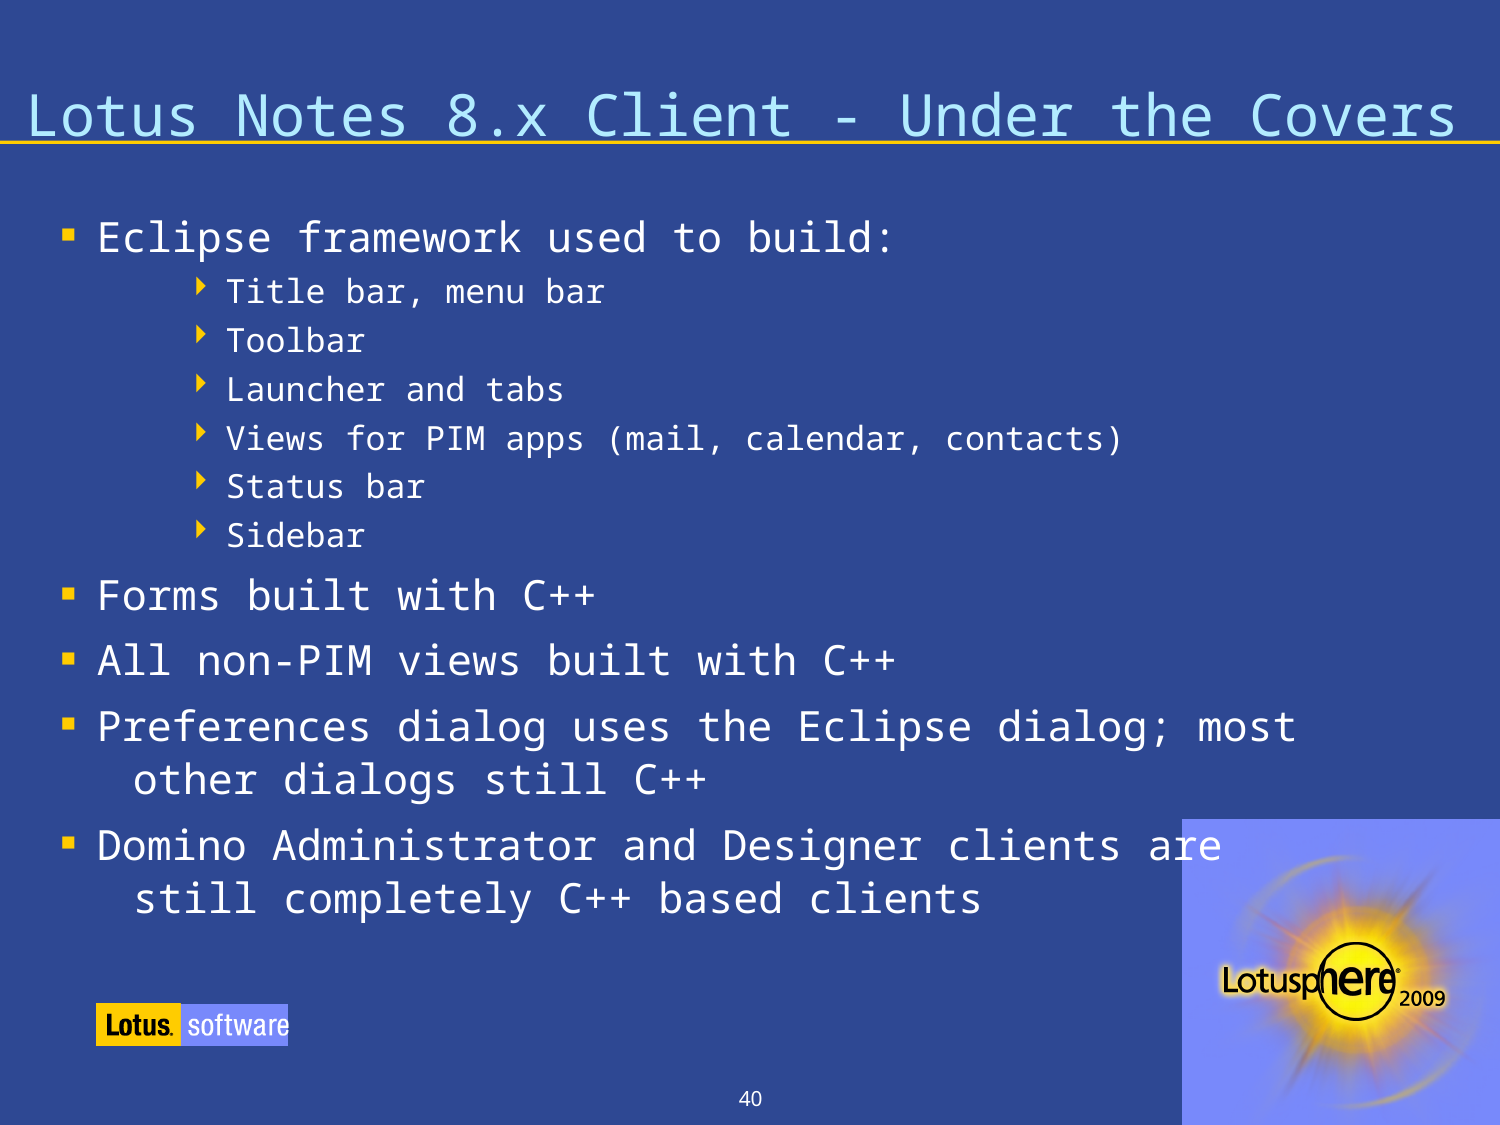

# Lotus Notes 8.x Client - Under the Covers
Eclipse framework used to build:
Title bar, menu bar
Toolbar
Launcher and tabs
Views for PIM apps (mail, calendar, contacts)
Status bar
Sidebar
Forms built with C++
All non-PIM views built with C++
Preferences dialog uses the Eclipse dialog; most other dialogs still C++
Domino Administrator and Designer clients are still completely C++ based clients
40